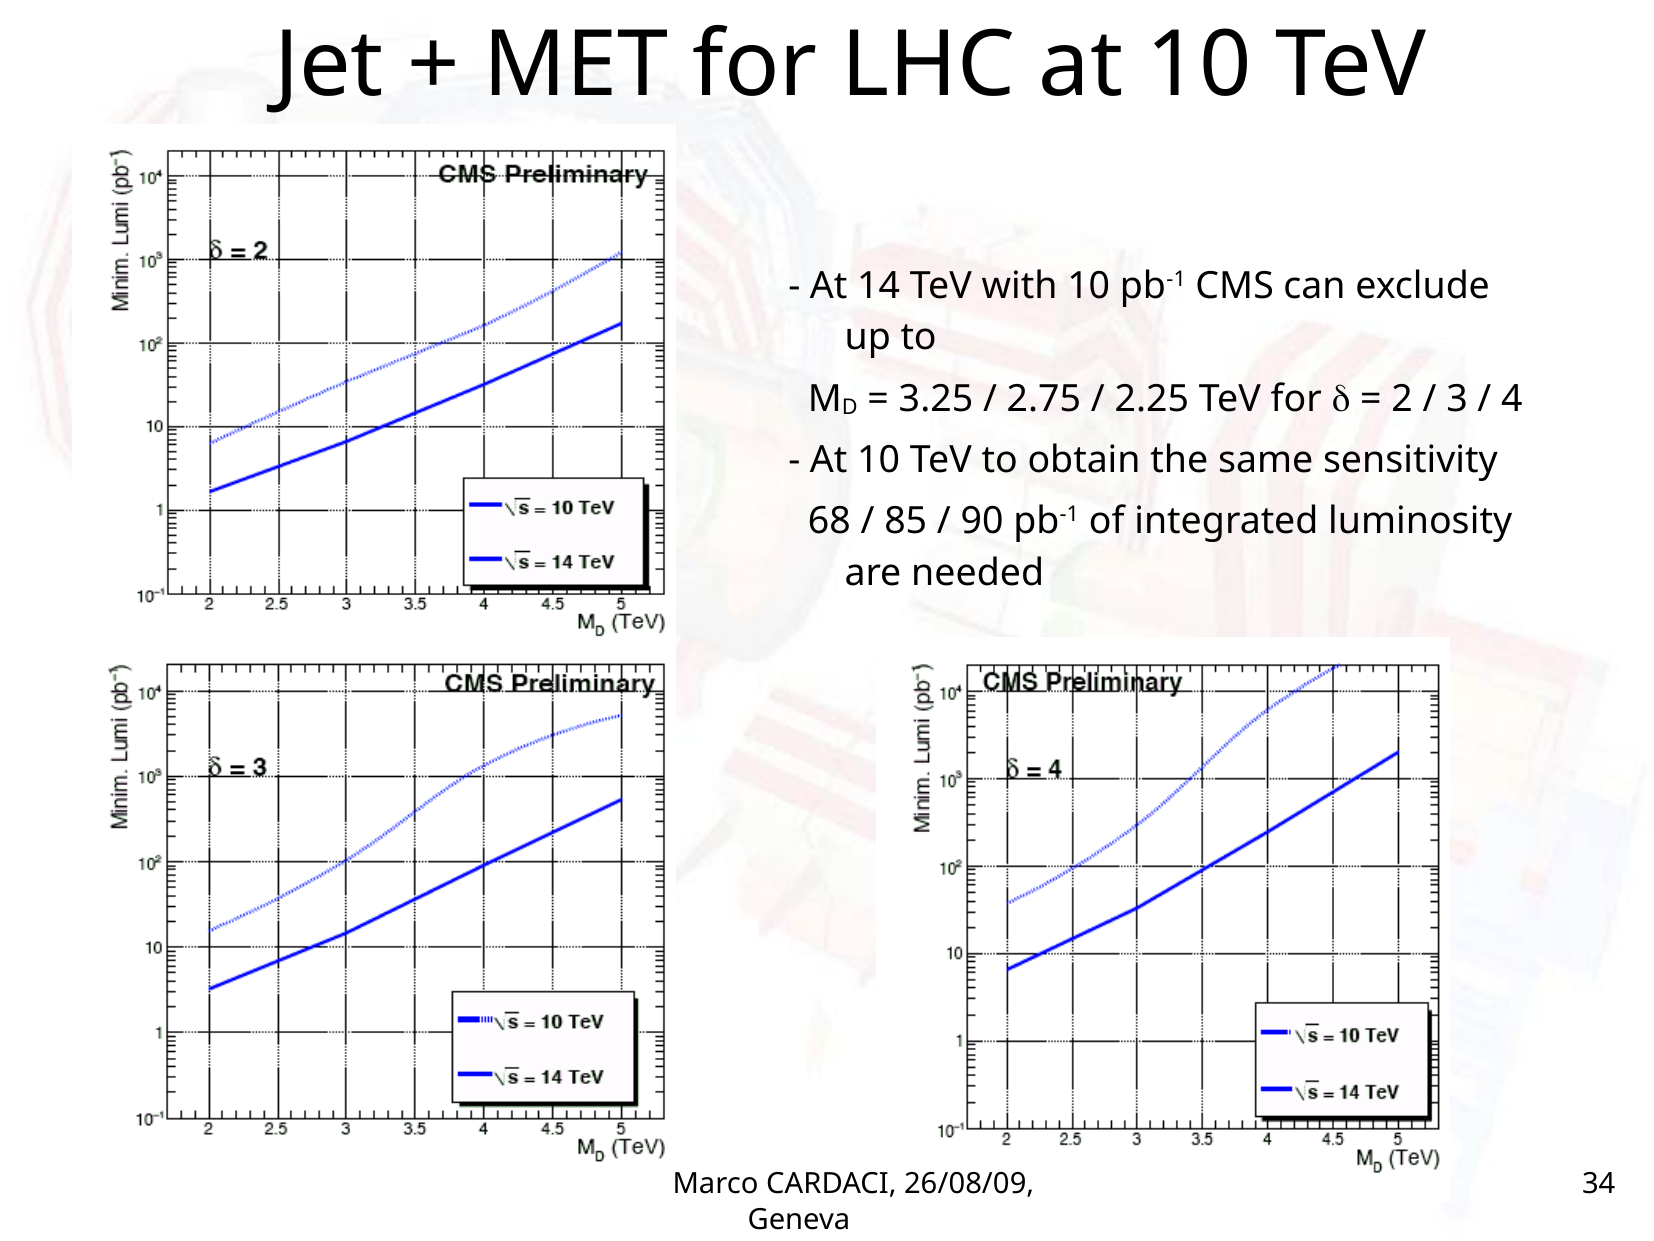

# Jet + MET for LHC at 10 TeV
- At 14 TeV with 10 pb-1 CMS can exclude up to
 MD = 3.25 / 2.75 / 2.25 TeV for  = 2 / 3 / 4
- At 10 TeV to obtain the same sensitivity
 68 / 85 / 90 pb-1 of integrated luminosity are needed
Marco CARDACI, 26/08/09, Geneva
34